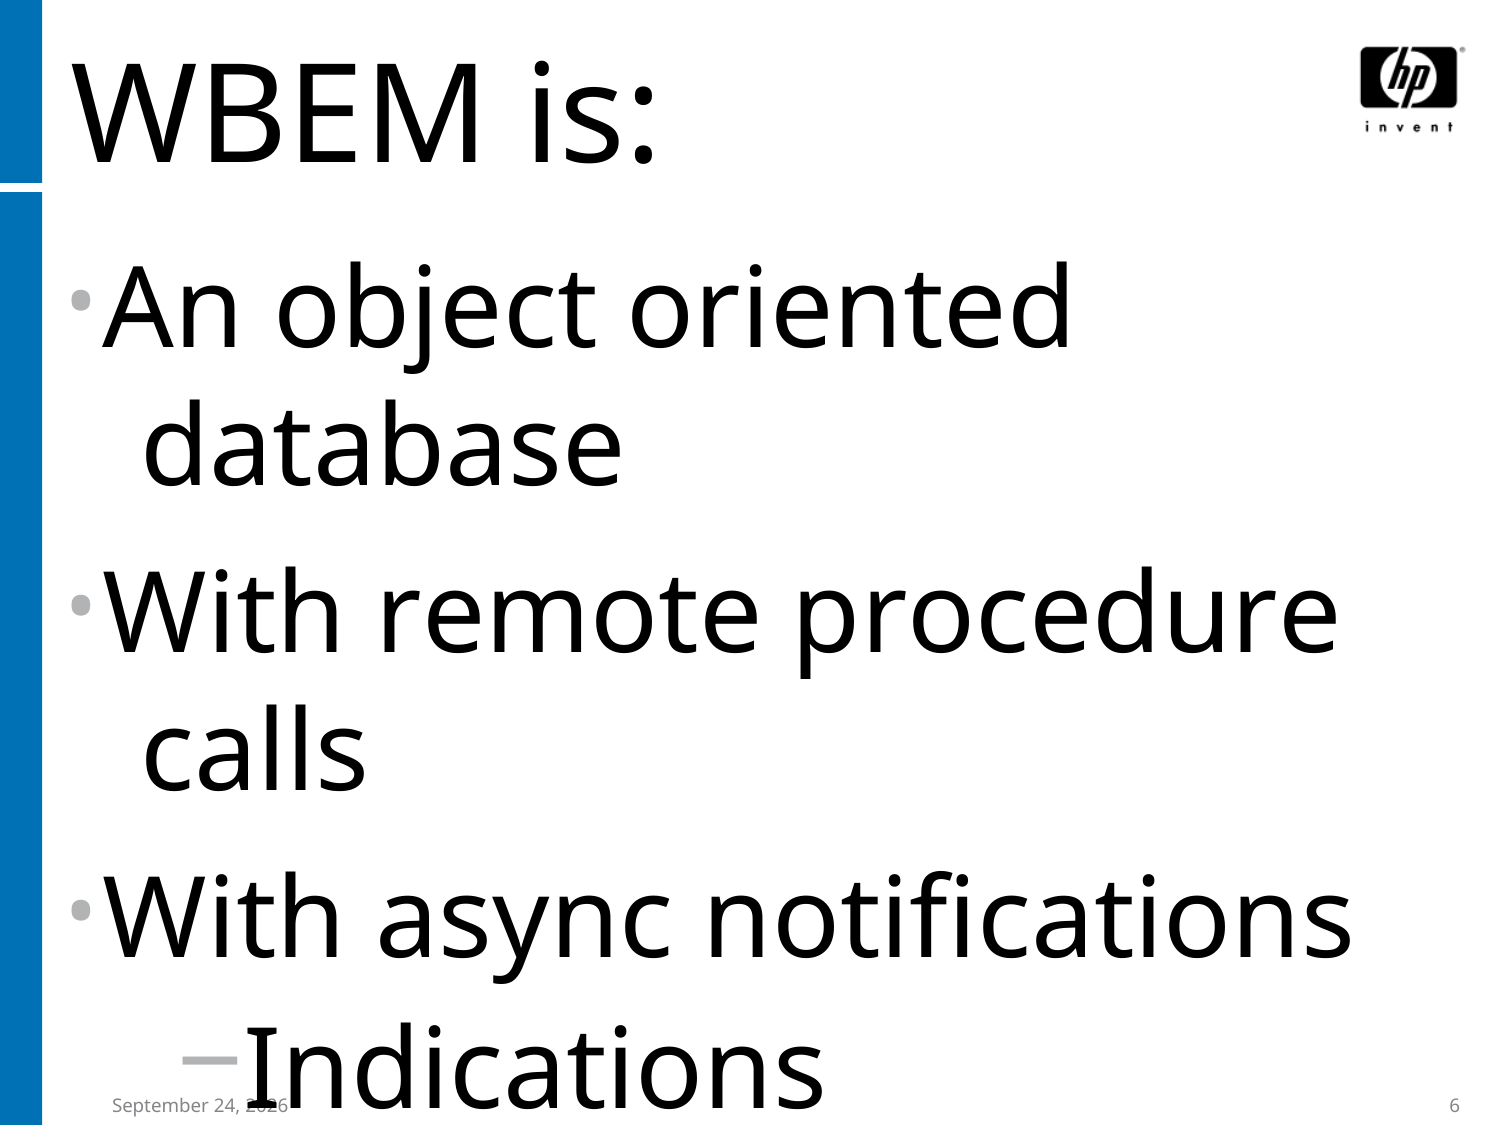

# WBEM is:
An object oriented database
With remote procedure calls
With async notifications
Indications
Like SNMP traps
6